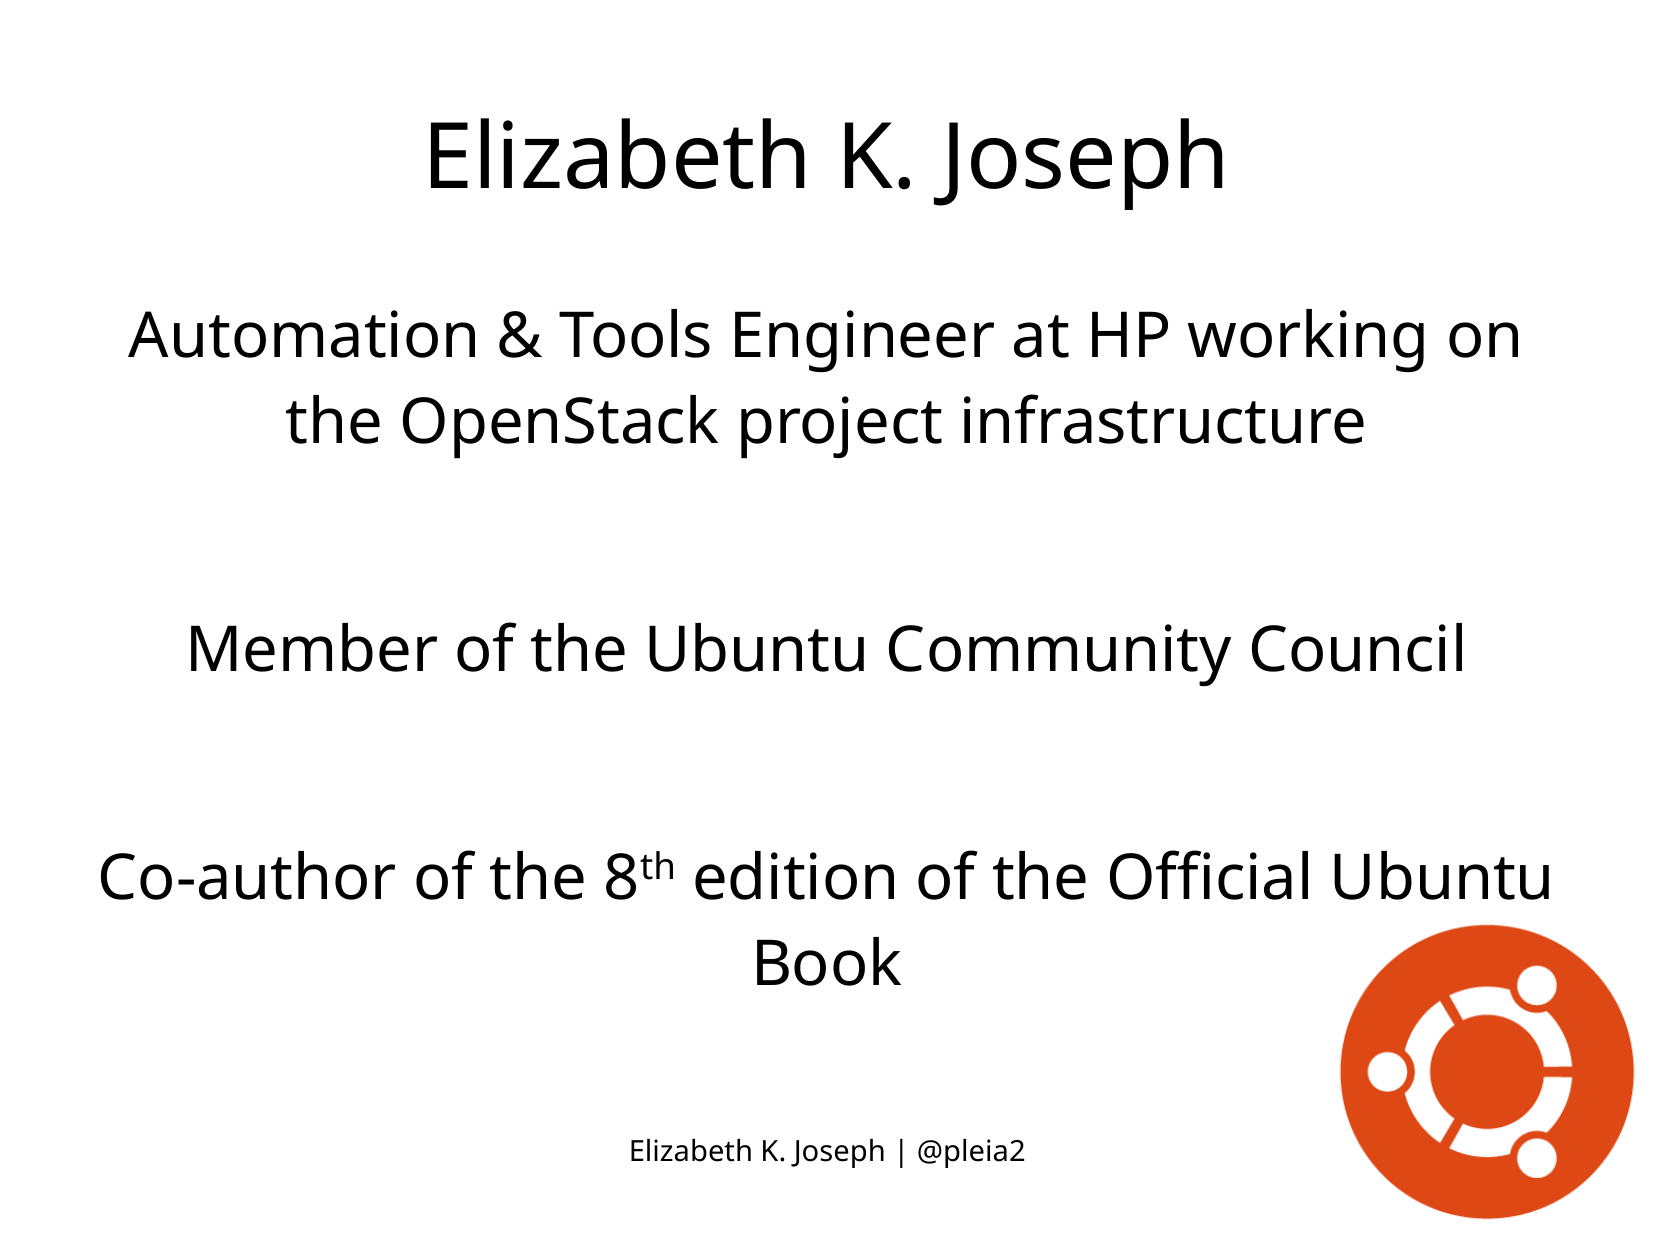

# Elizabeth K. Joseph
Automation & Tools Engineer at HP working on the OpenStack project infrastructure
Member of the Ubuntu Community Council
Co-author of the 8th edition of the Official Ubuntu Book
Elizabeth K. Joseph | @pleia2